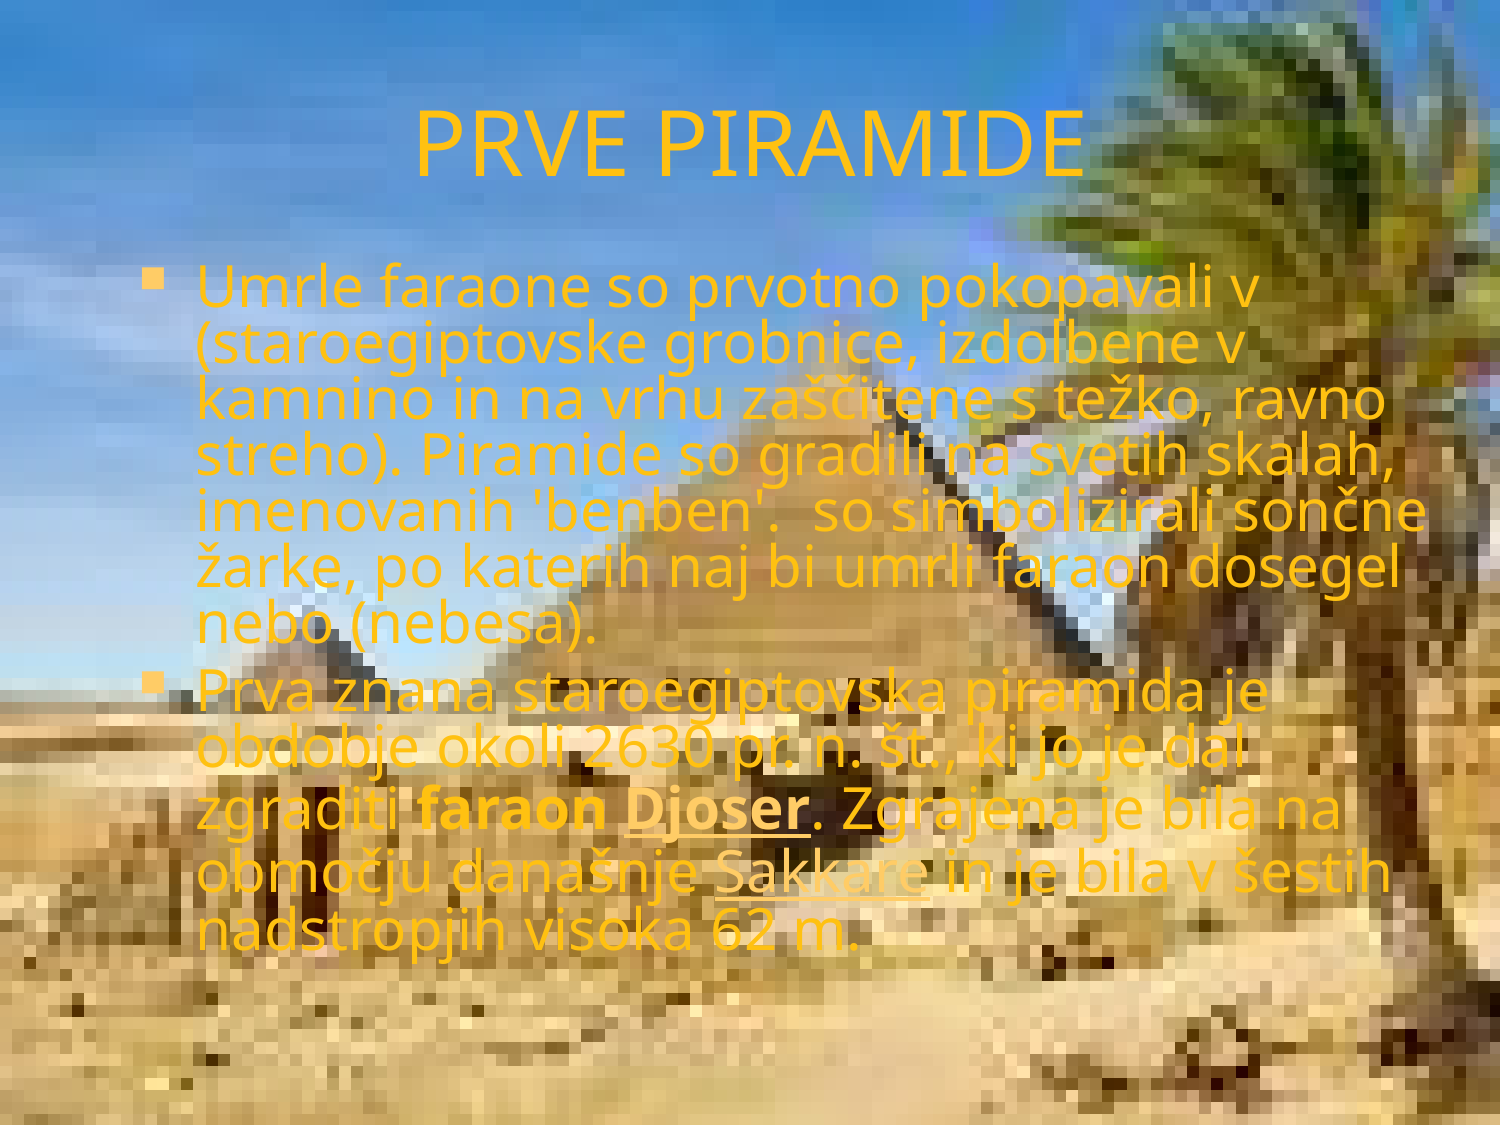

# PRVE PIRAMIDE
Umrle faraone so prvotno pokopavali v (staroegiptovske grobnice, izdolbene v kamnino in na vrhu zaščitene s težko, ravno streho). Piramide so gradili na svetih skalah, imenovanih 'benben'. so simbolizirali sončne žarke, po katerih naj bi umrli faraon dosegel nebo (nebesa).
Prva znana staroegiptovska piramida je obdobje okoli 2630 pr. n. št., ki jo je dal zgraditi faraon Djoser. Zgrajena je bila na območju današnje Sakkare in je bila v šestih nadstropjih visoka 62 m.